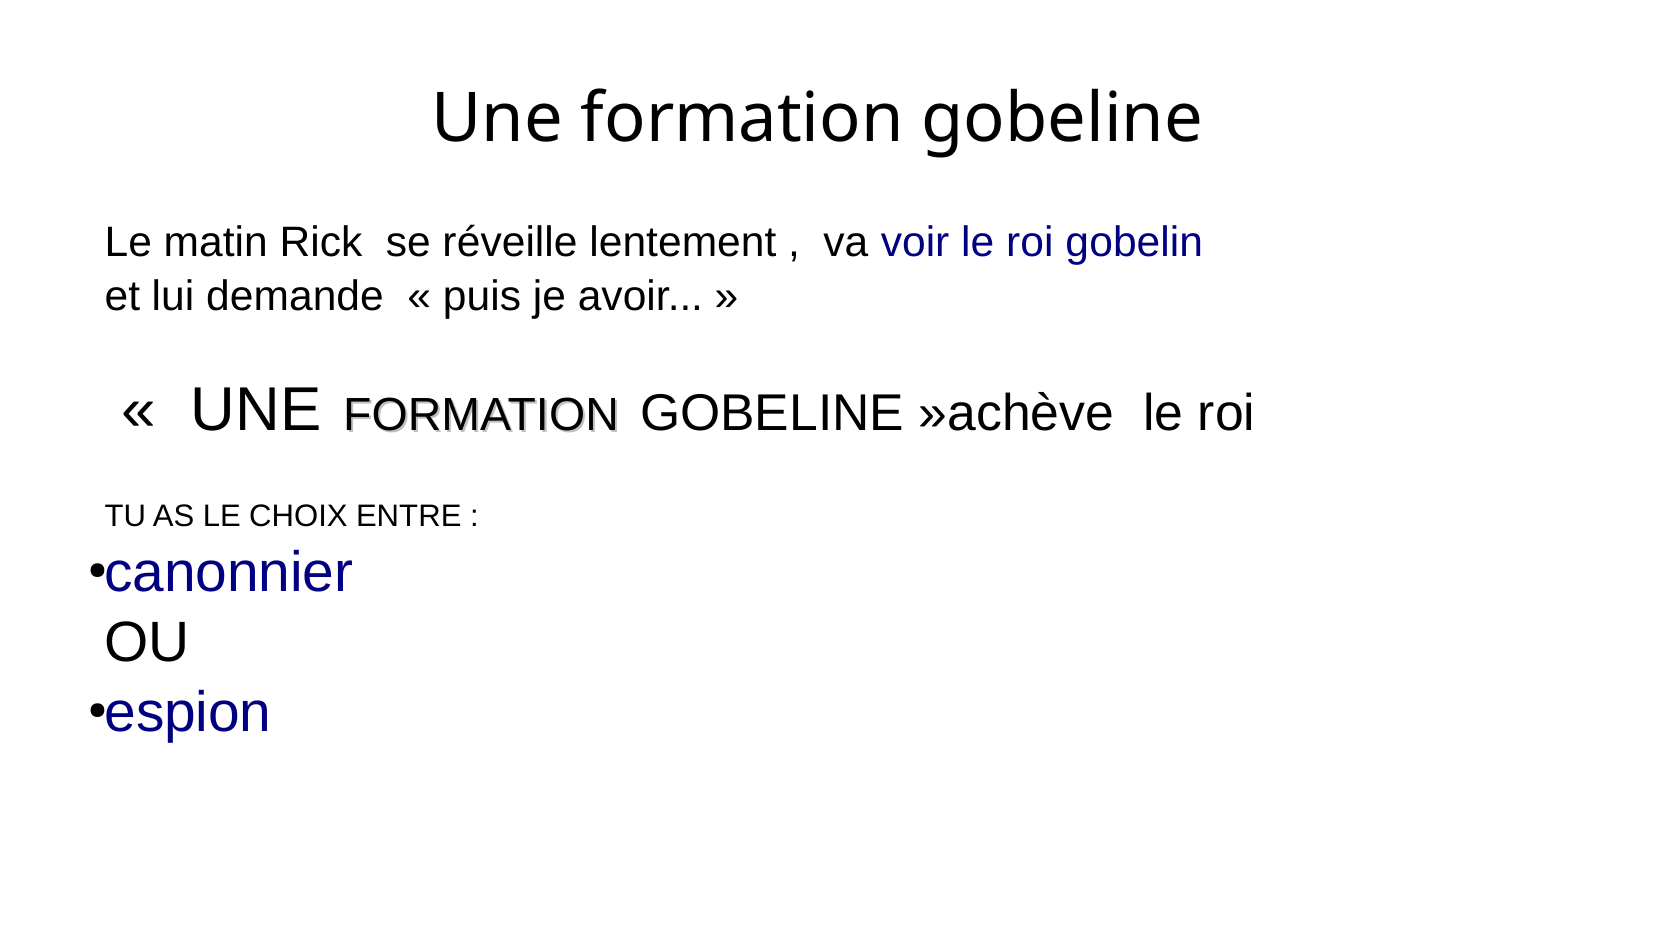

# Une formation gobeline
Le matin Rick se réveille lentement , va voir le roi gobelin
et lui demande  « puis je avoir... »
 «  UNE FORMATION GOBELINE »achève le roi
TU AS LE CHOIX ENTRE :
canonnier
OU
espion